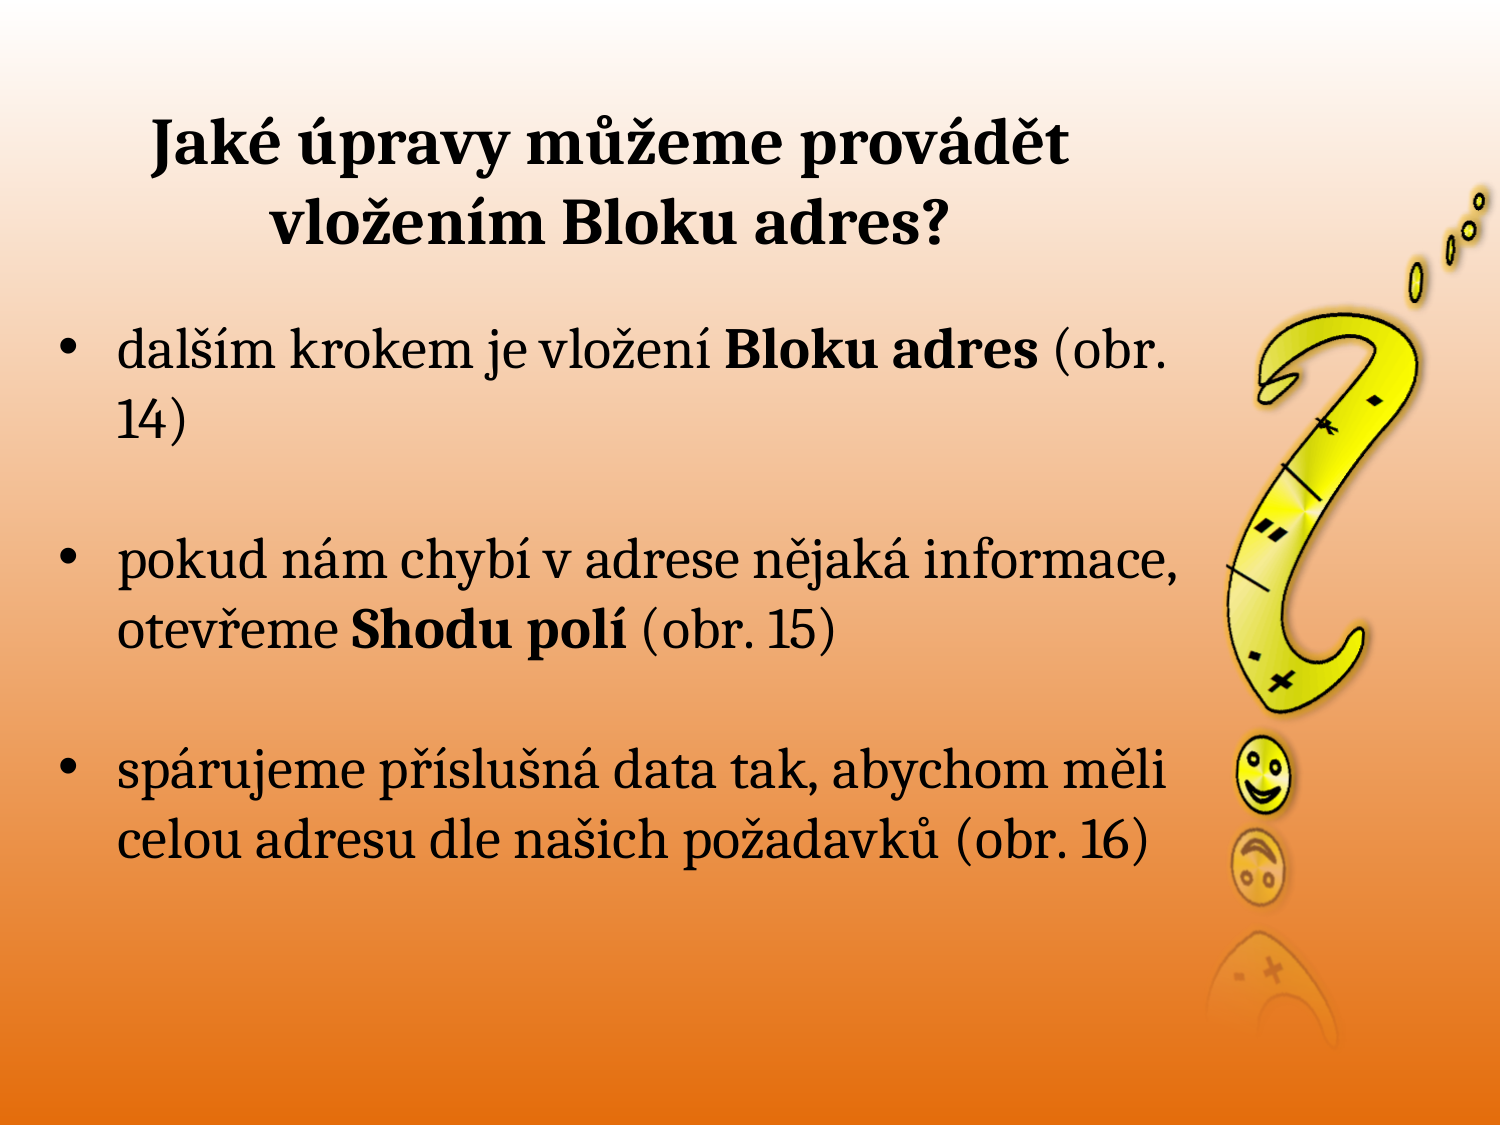

Jaké úpravy můžeme provádět vložením Bloku adres?
dalším krokem je vložení Bloku adres (obr. 14)
pokud nám chybí v adrese nějaká informace, otevřeme Shodu polí (obr. 15)
spárujeme příslušná data tak, abychom měli celou adresu dle našich požadavků (obr. 16)